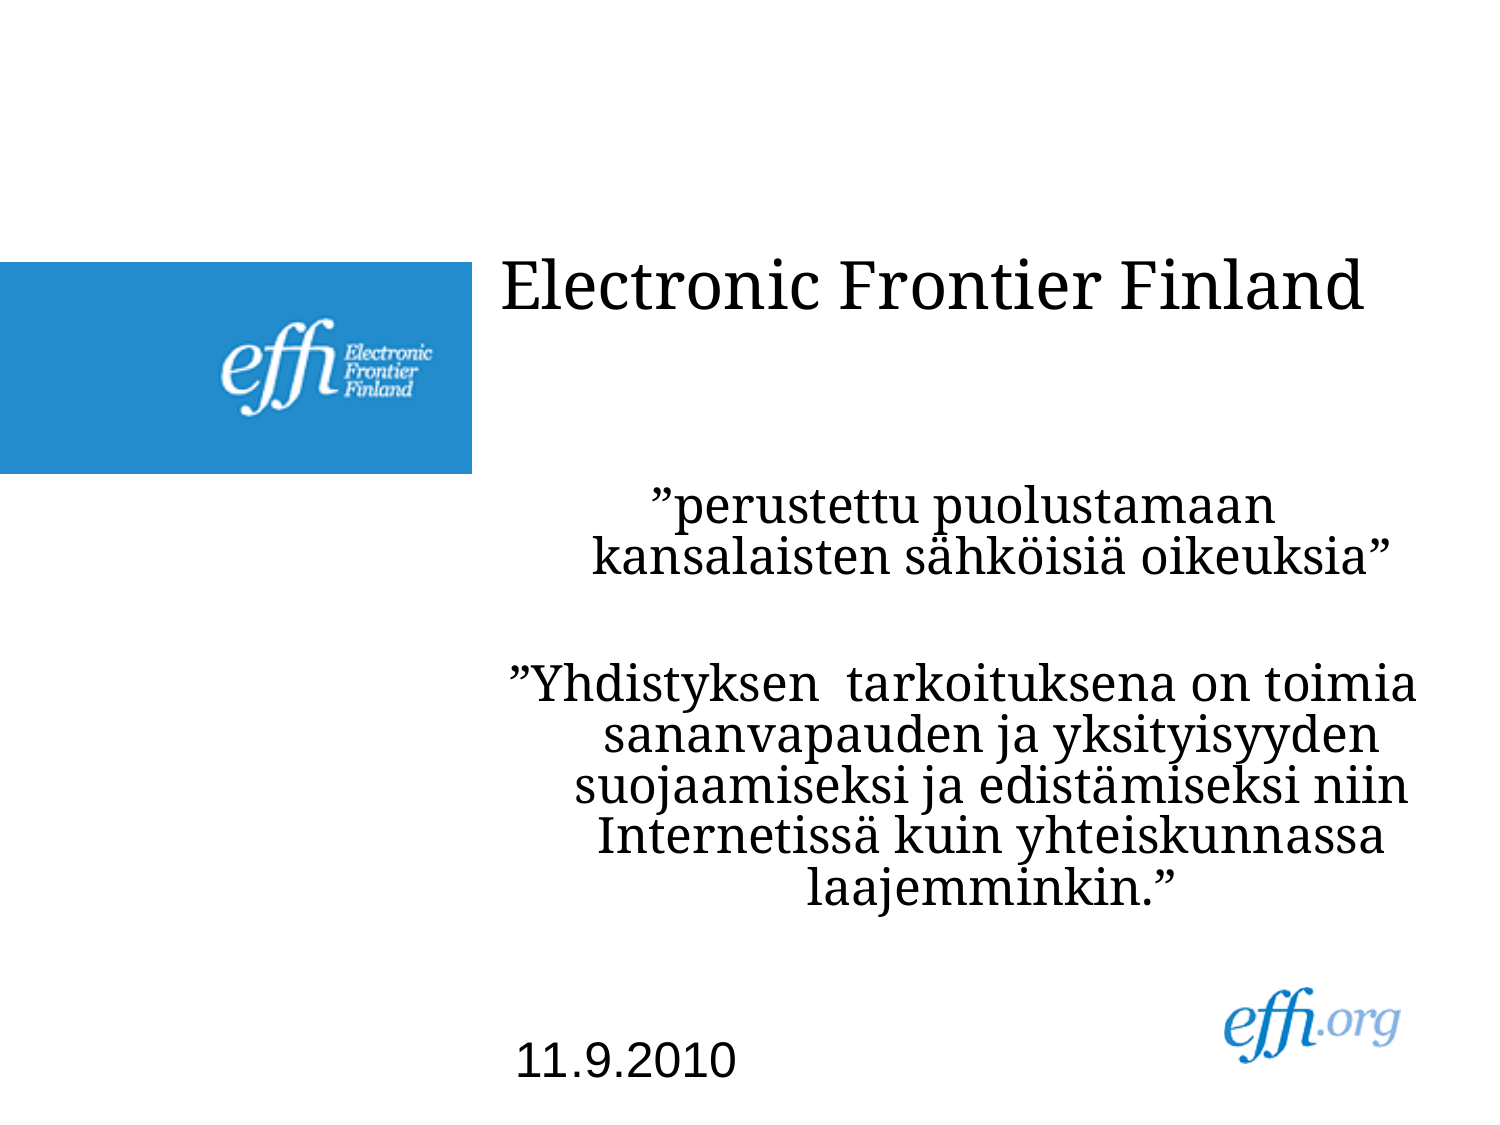

# Electronic Frontier Finland
”perustettu puolustamaan kansalaisten sähköisiä oikeuksia”
”Yhdistyksen tarkoituksena on toimia sananvapauden ja yksityisyyden suojaamiseksi ja edistämiseksi niin Internetissä kuin yhteiskunnassa laajemminkin.”